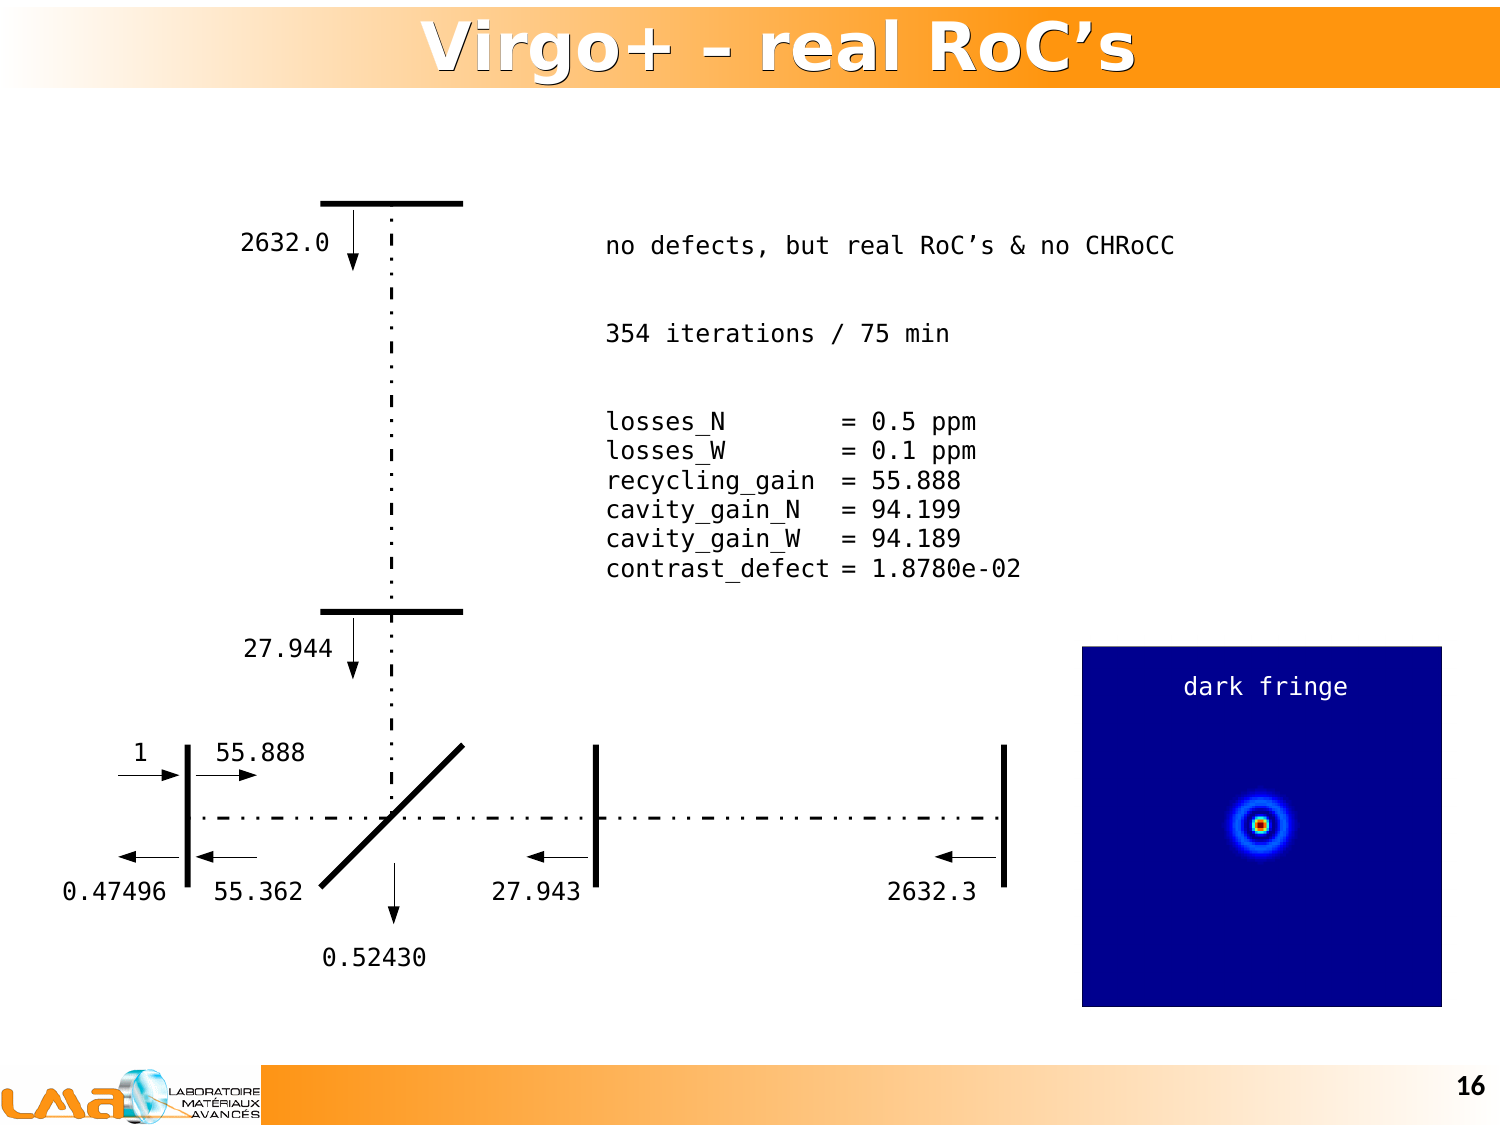

# Virgo+ – real RoC’s
2632.0
no defects, but real RoC’s & no CHRoCC
354 iterations / 75 min
losses_N 		= 0.5 ppm
losses_W 		= 0.1 ppm
recycling_gain 	= 55.888
cavity_gain_N 	= 94.199
cavity_gain_W 	= 94.189
contrast_defect	= 1.8780e-02
27.944
dark fringe
1
55.888
0.47496
27.943
2632.3
55.362
0.52430
16